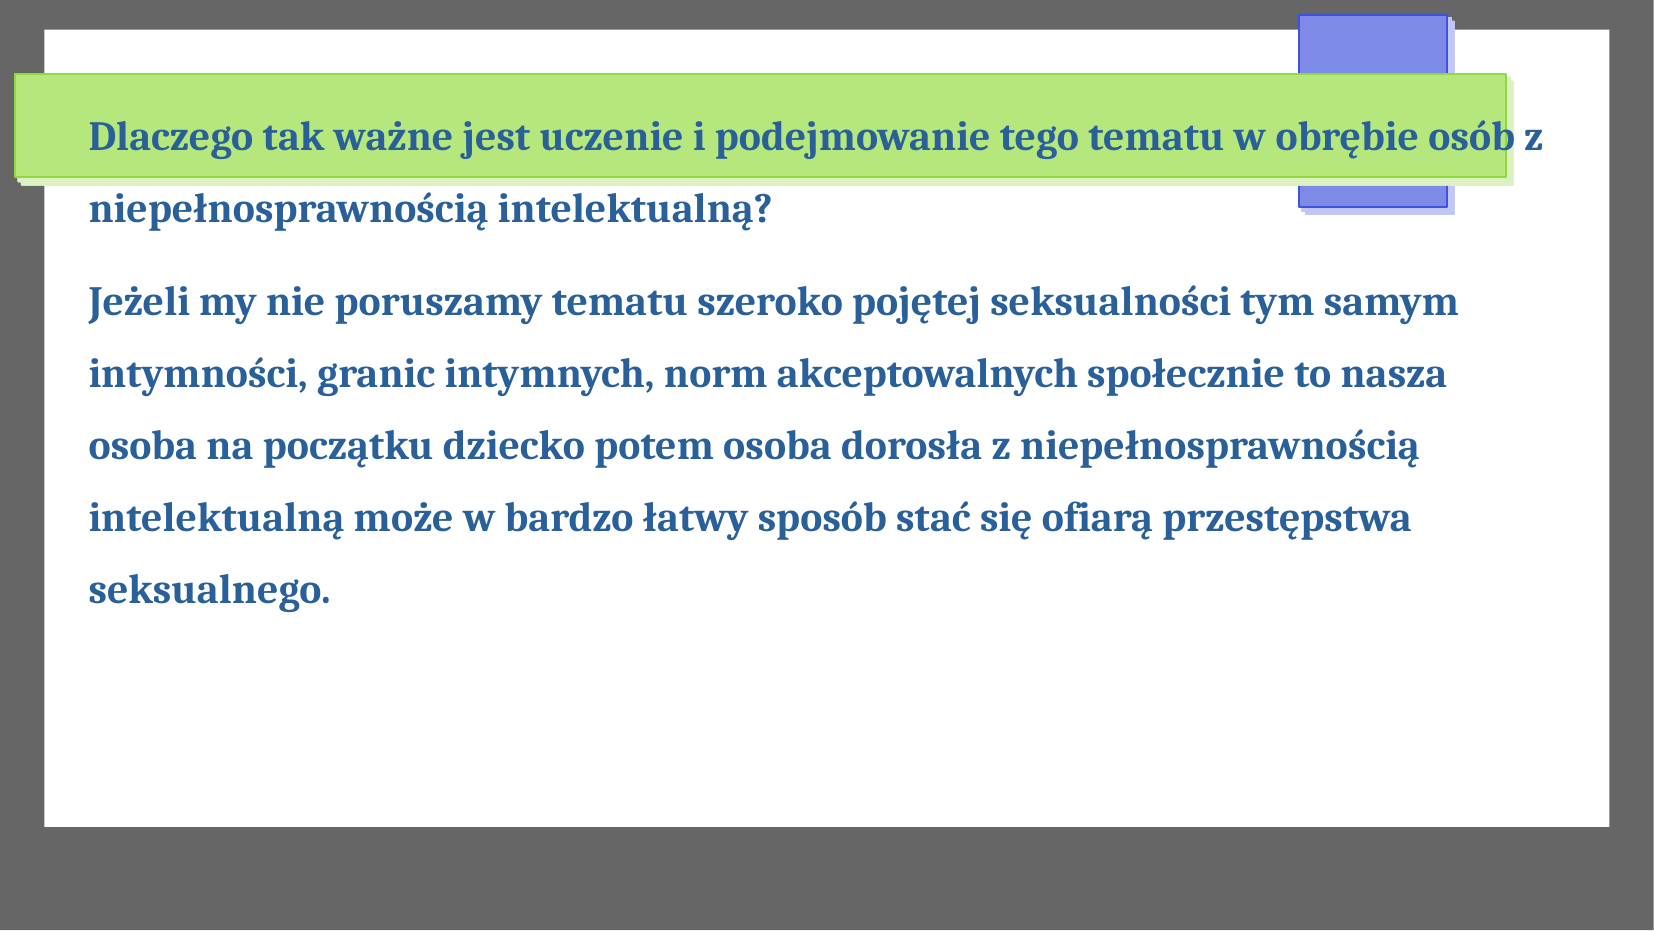

# Dlaczego tak ważne jest uczenie i podejmowanie tego tematu w obrębie osób z niepełnosprawnością intelektualną?
Jeżeli my nie poruszamy tematu szeroko pojętej seksualności tym samym intymności, granic intymnych, norm akceptowalnych społecznie to nasza osoba na początku dziecko potem osoba dorosła z niepełnosprawnością intelektualną może w bardzo łatwy sposób stać się ofiarą przestępstwa seksualnego.